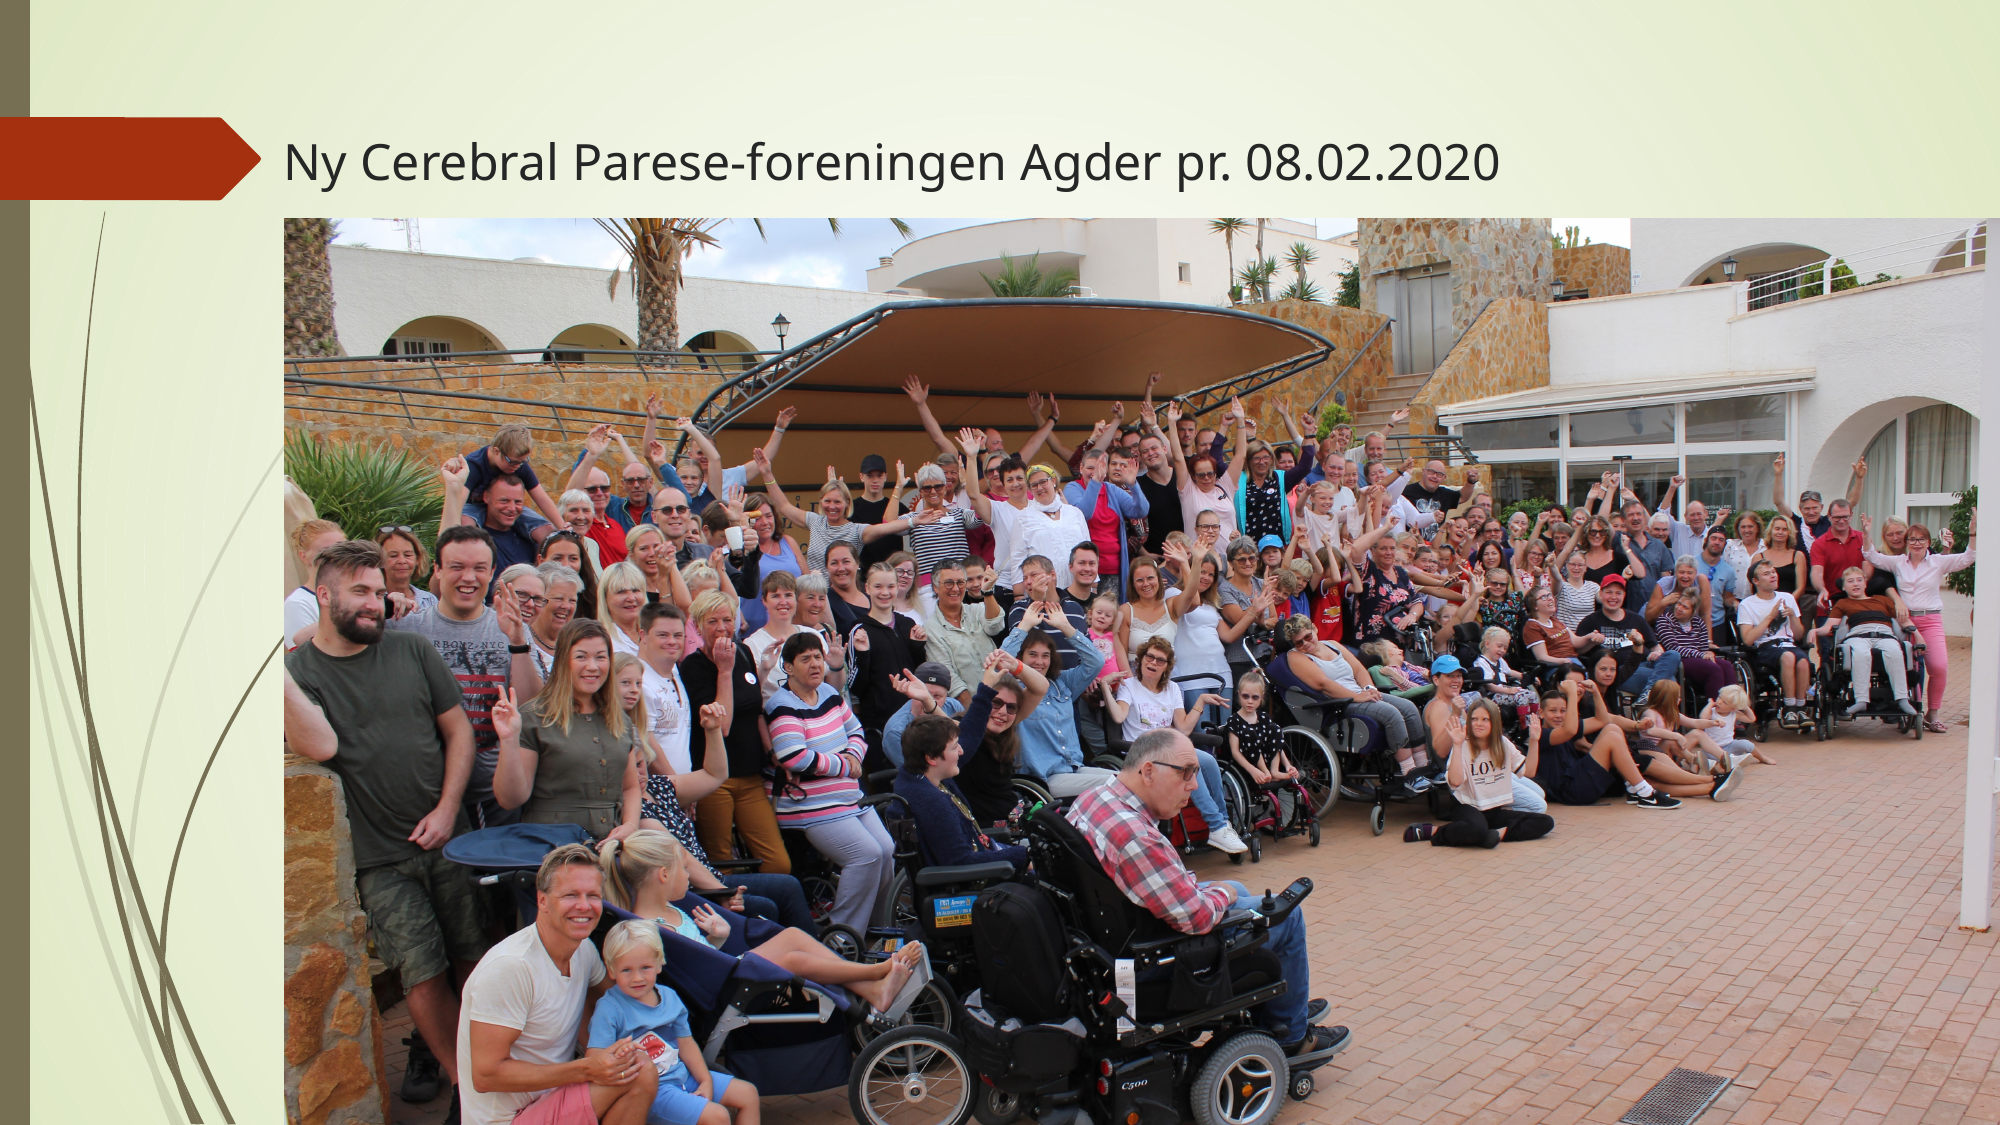

# Ny Cerebral Parese-foreningen Agder pr. 08.02.2020